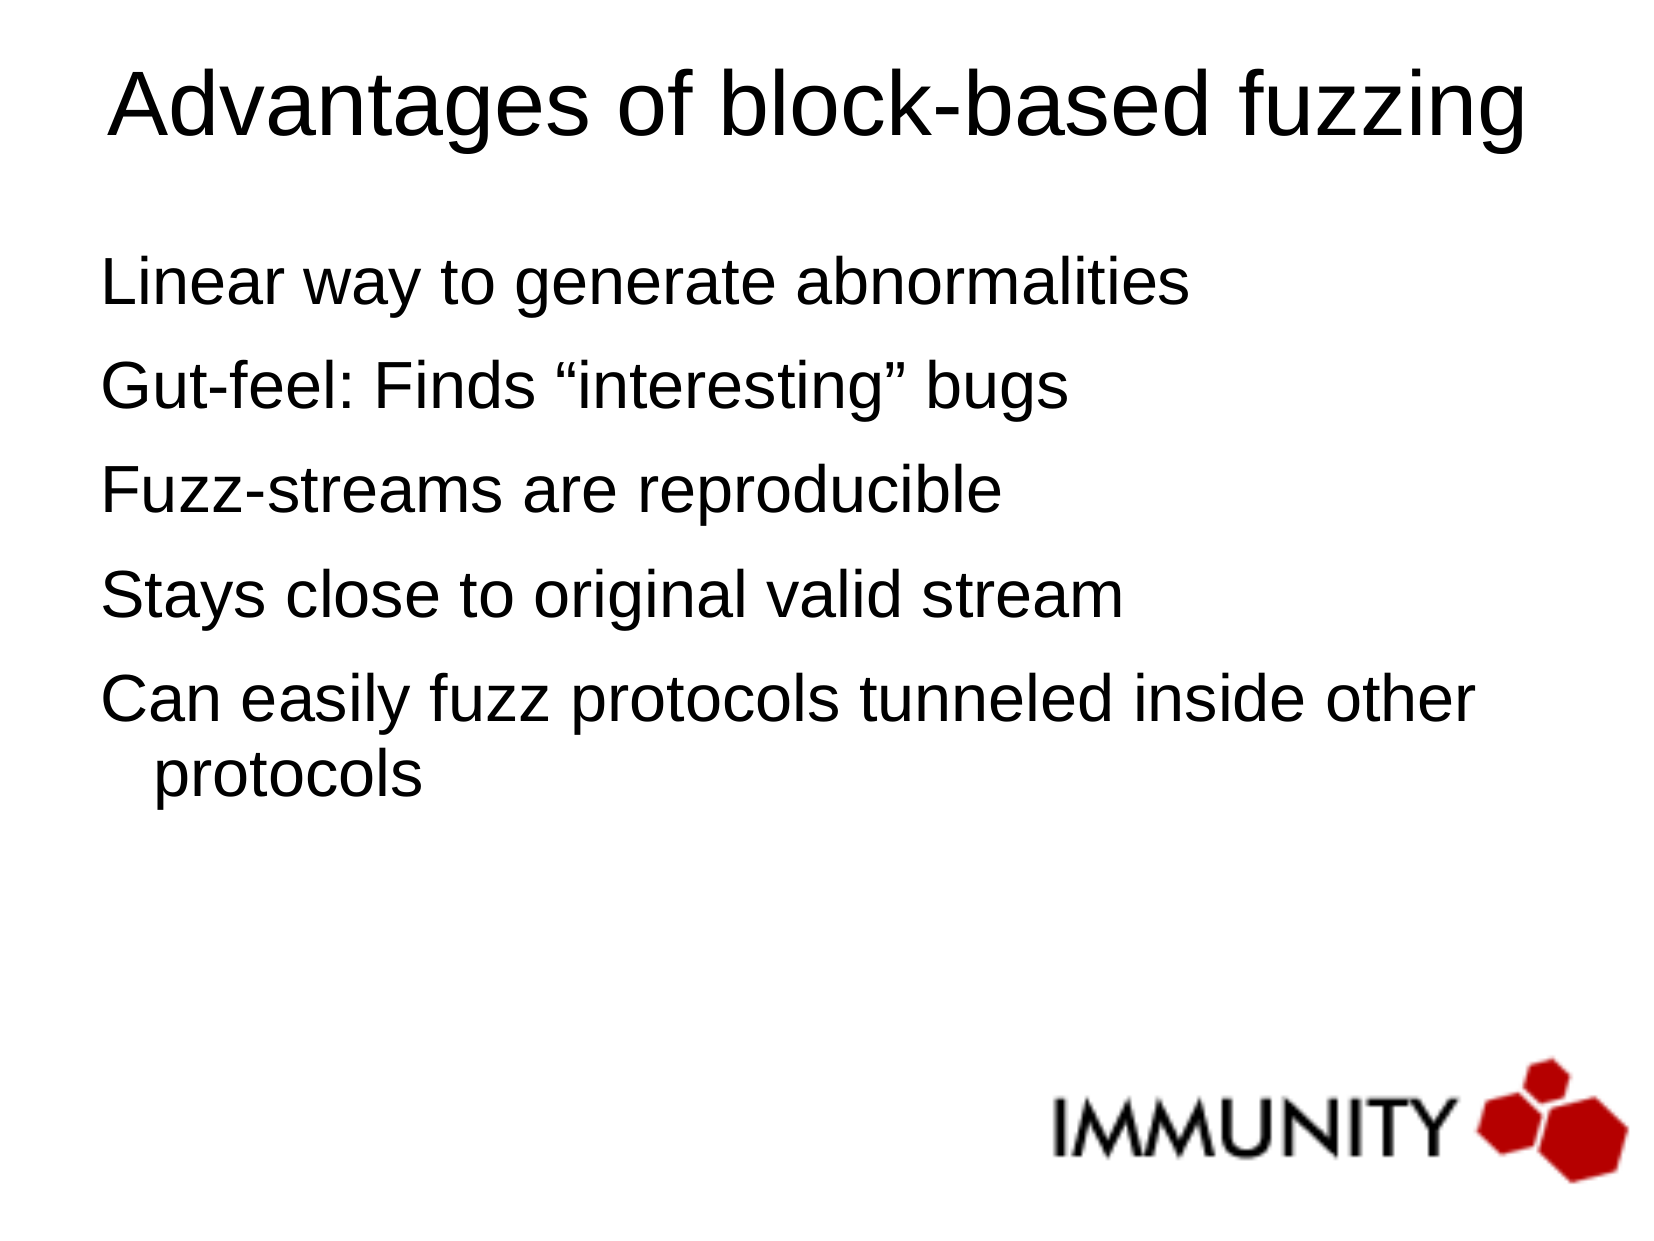

# Advantages of block-based fuzzing
Linear way to generate abnormalities
Gut-feel: Finds “interesting” bugs
Fuzz-streams are reproducible
Stays close to original valid stream
Can easily fuzz protocols tunneled inside other protocols